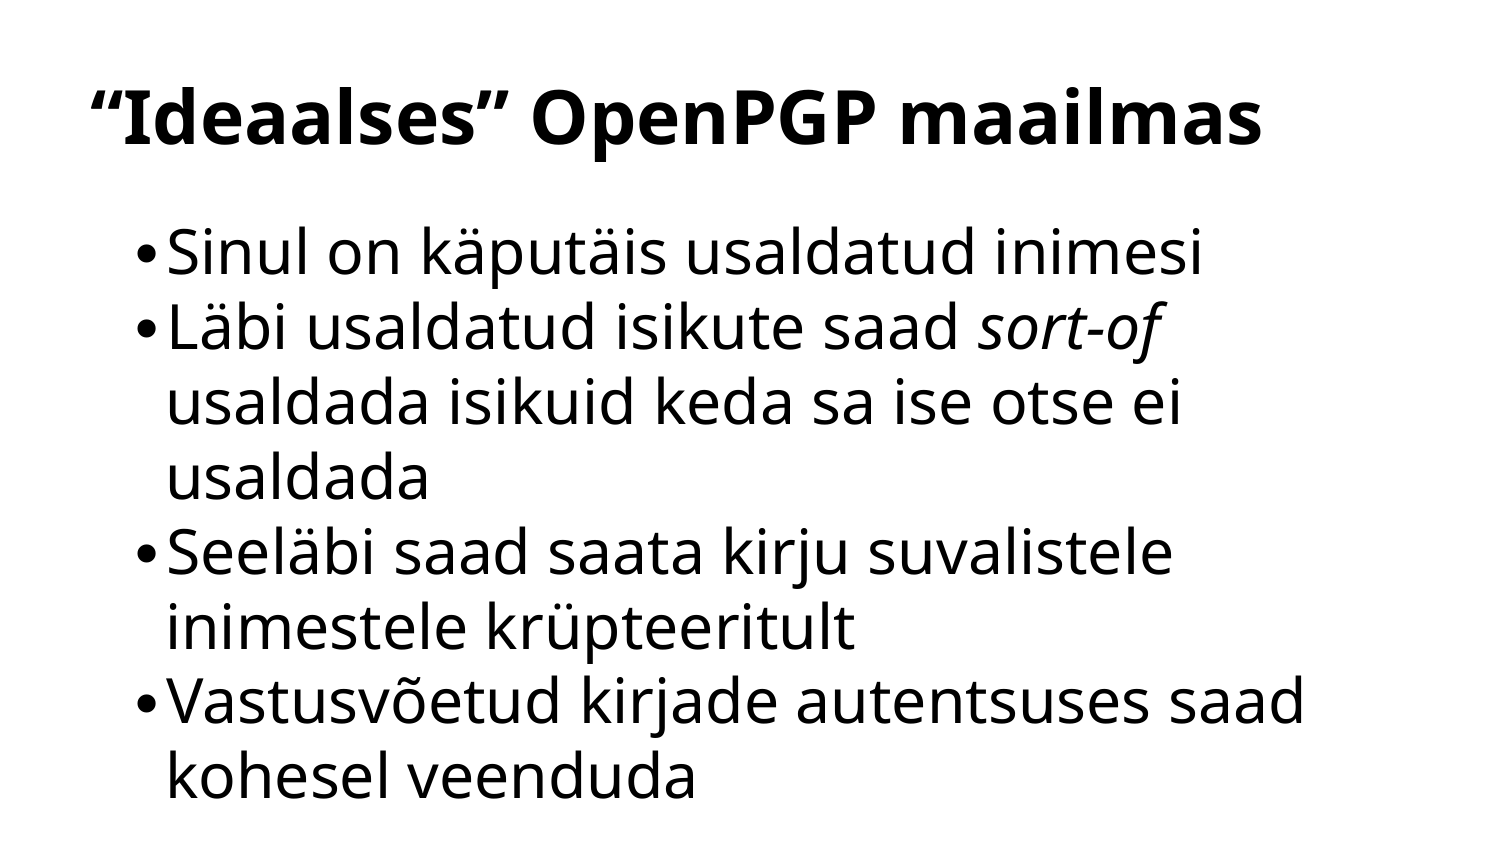

# “Ideaalses” OpenPGP maailmas
Sinul on käputäis usaldatud inimesi
Läbi usaldatud isikute saad sort-of usaldada isikuid keda sa ise otse ei usaldada
Seeläbi saad saata kirju suvalistele inimestele krüpteeritult
Vastusvõetud kirjade autentsuses saad kohesel veenduda